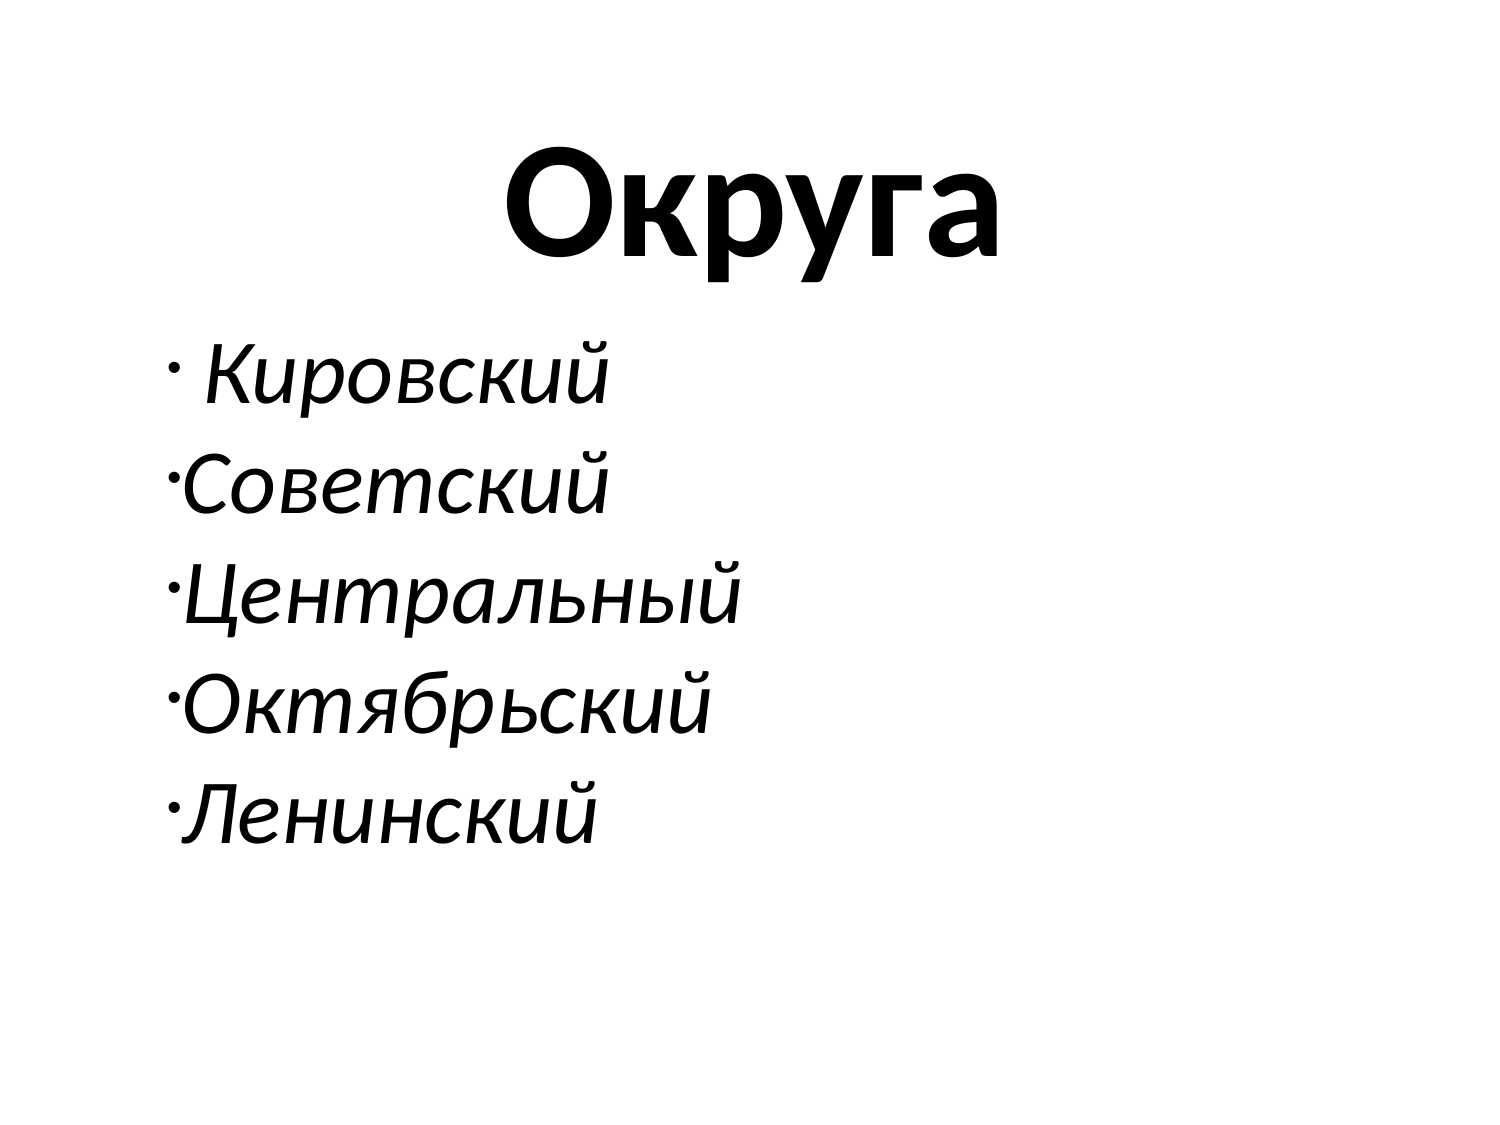

# Округа
 Кировский
Советский
Центральный
Октябрьский
Ленинский